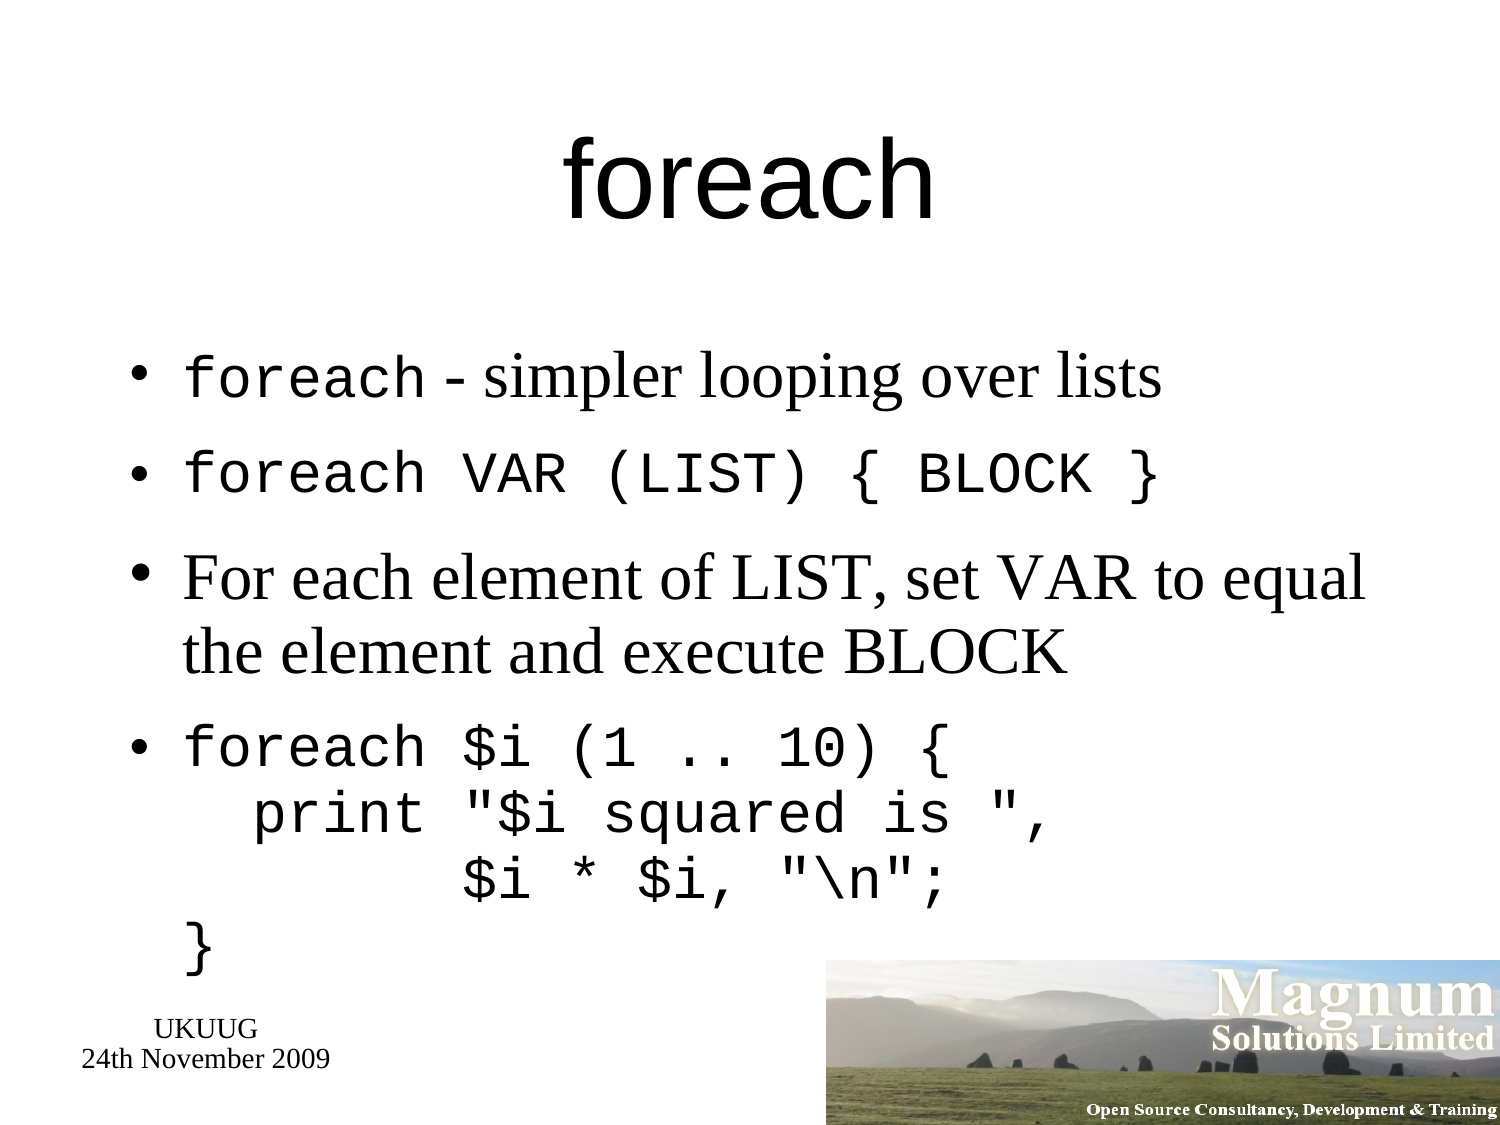

# foreach
foreach - simpler looping over lists
foreach VAR (LIST) { BLOCK }
For each element of LIST, set VAR to equal the element and execute BLOCK
foreach $i (1 .. 10) {
 print "$i squared is ",
 $i * $i, "\n";
}
97